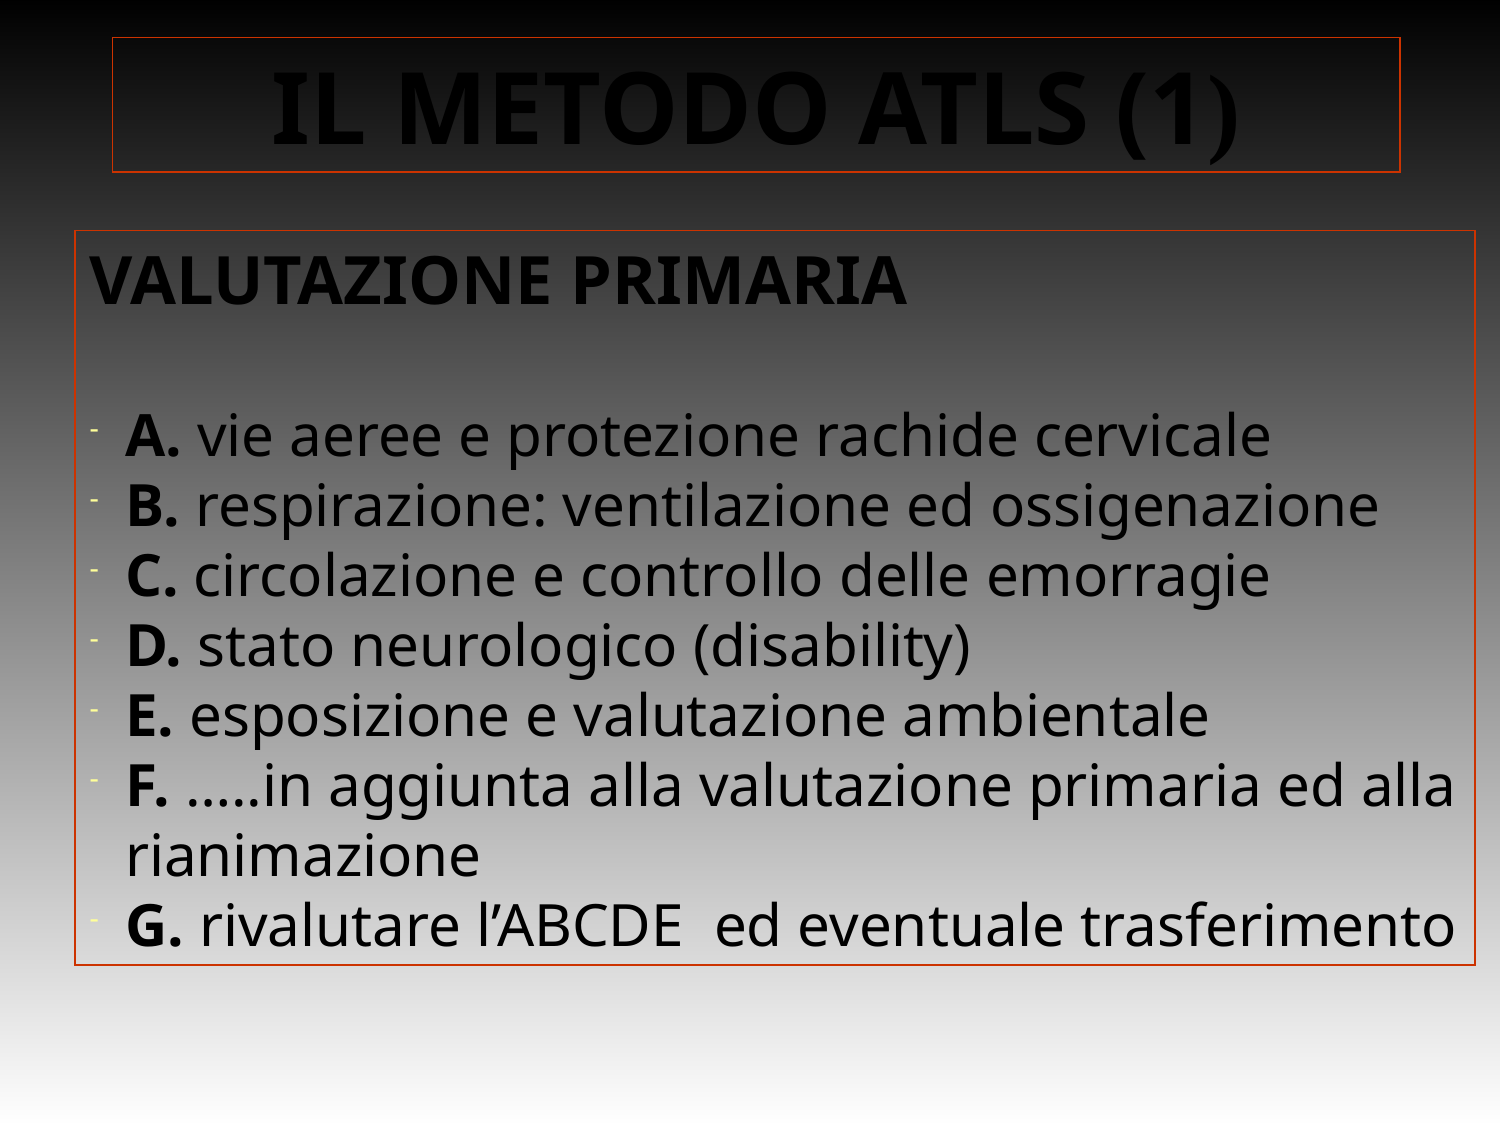

IL METODO ATLS (1)
VALUTAZIONE PRIMARIA
A. vie aeree e protezione rachide cervicale
B. respirazione: ventilazione ed ossigenazione
C. circolazione e controllo delle emorragie
D. stato neurologico (disability)
E. esposizione e valutazione ambientale
F. …..in aggiunta alla valutazione primaria ed alla rianimazione
G. rivalutare l’ABCDE ed eventuale trasferimento